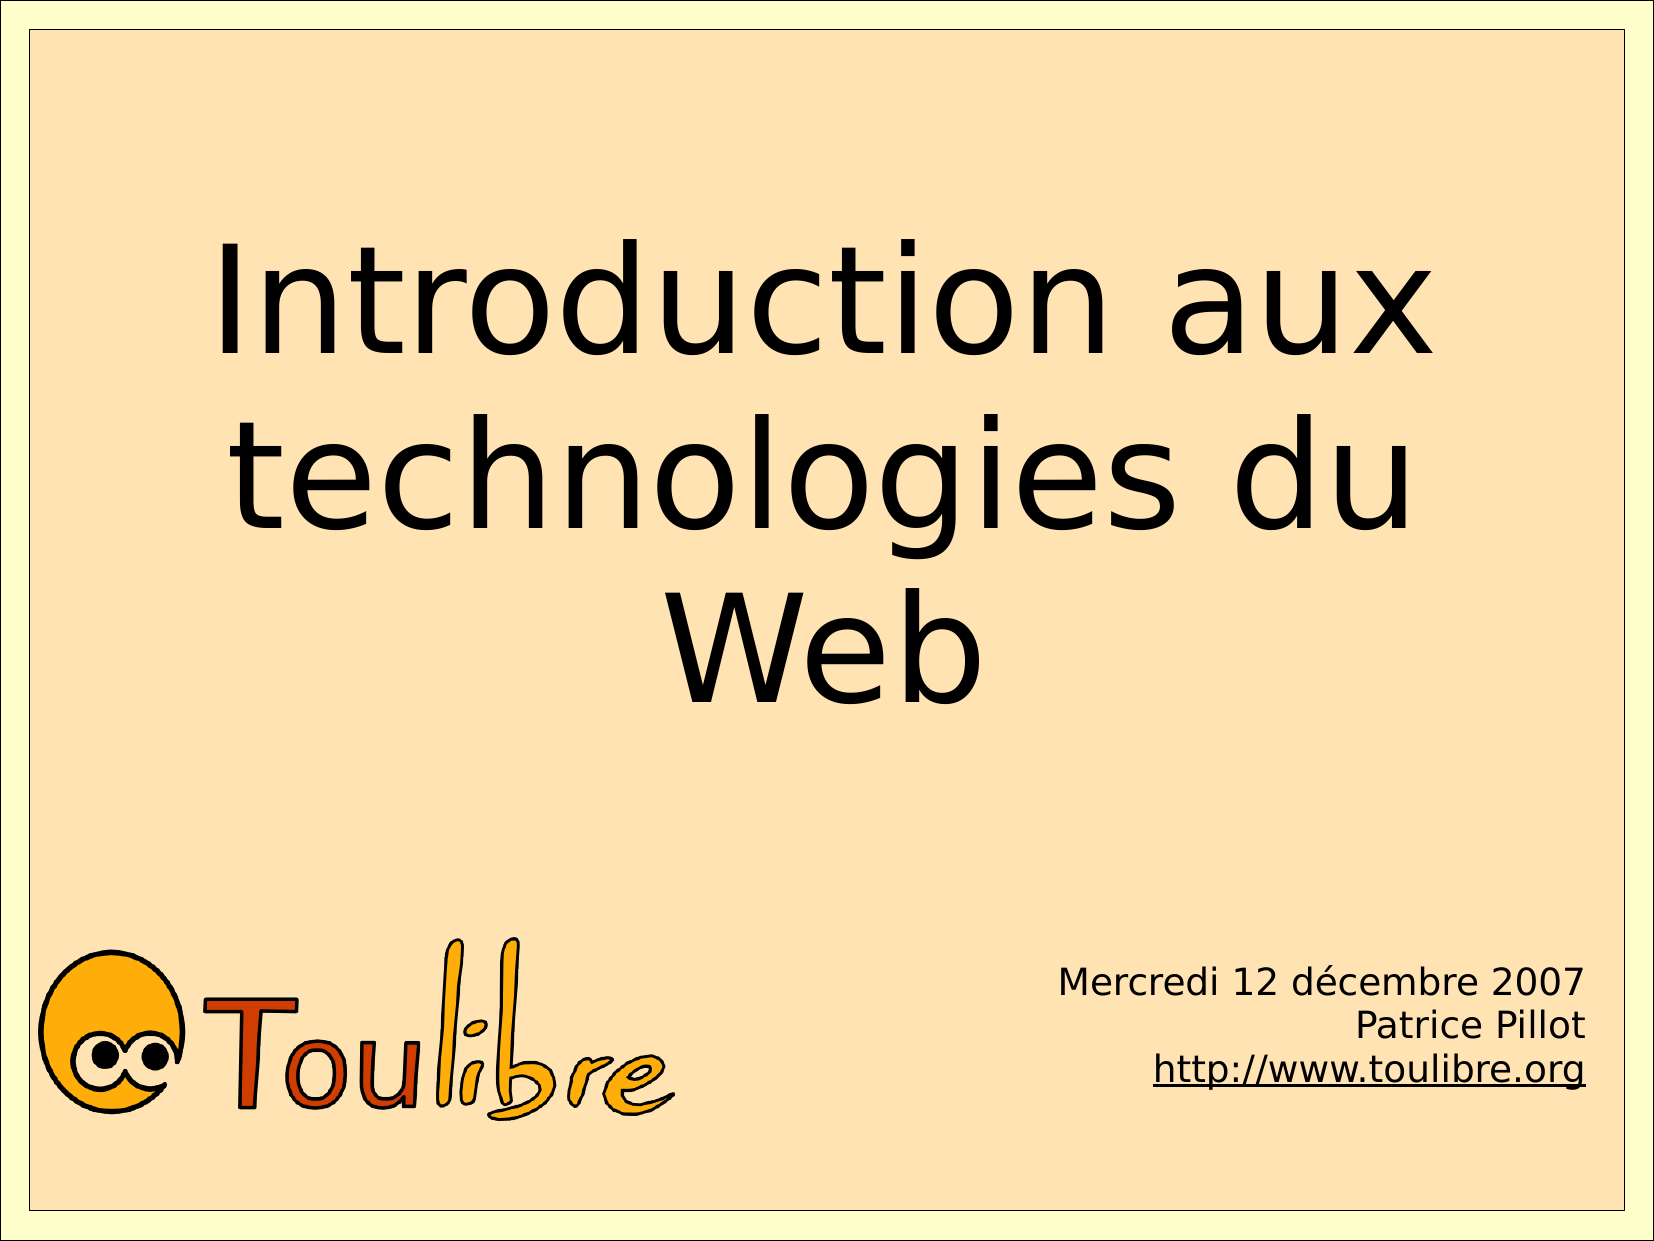

Introduction aux technologies du Web
Mercredi 12 décembre 2007
Patrice Pillot
http://www.toulibre.org